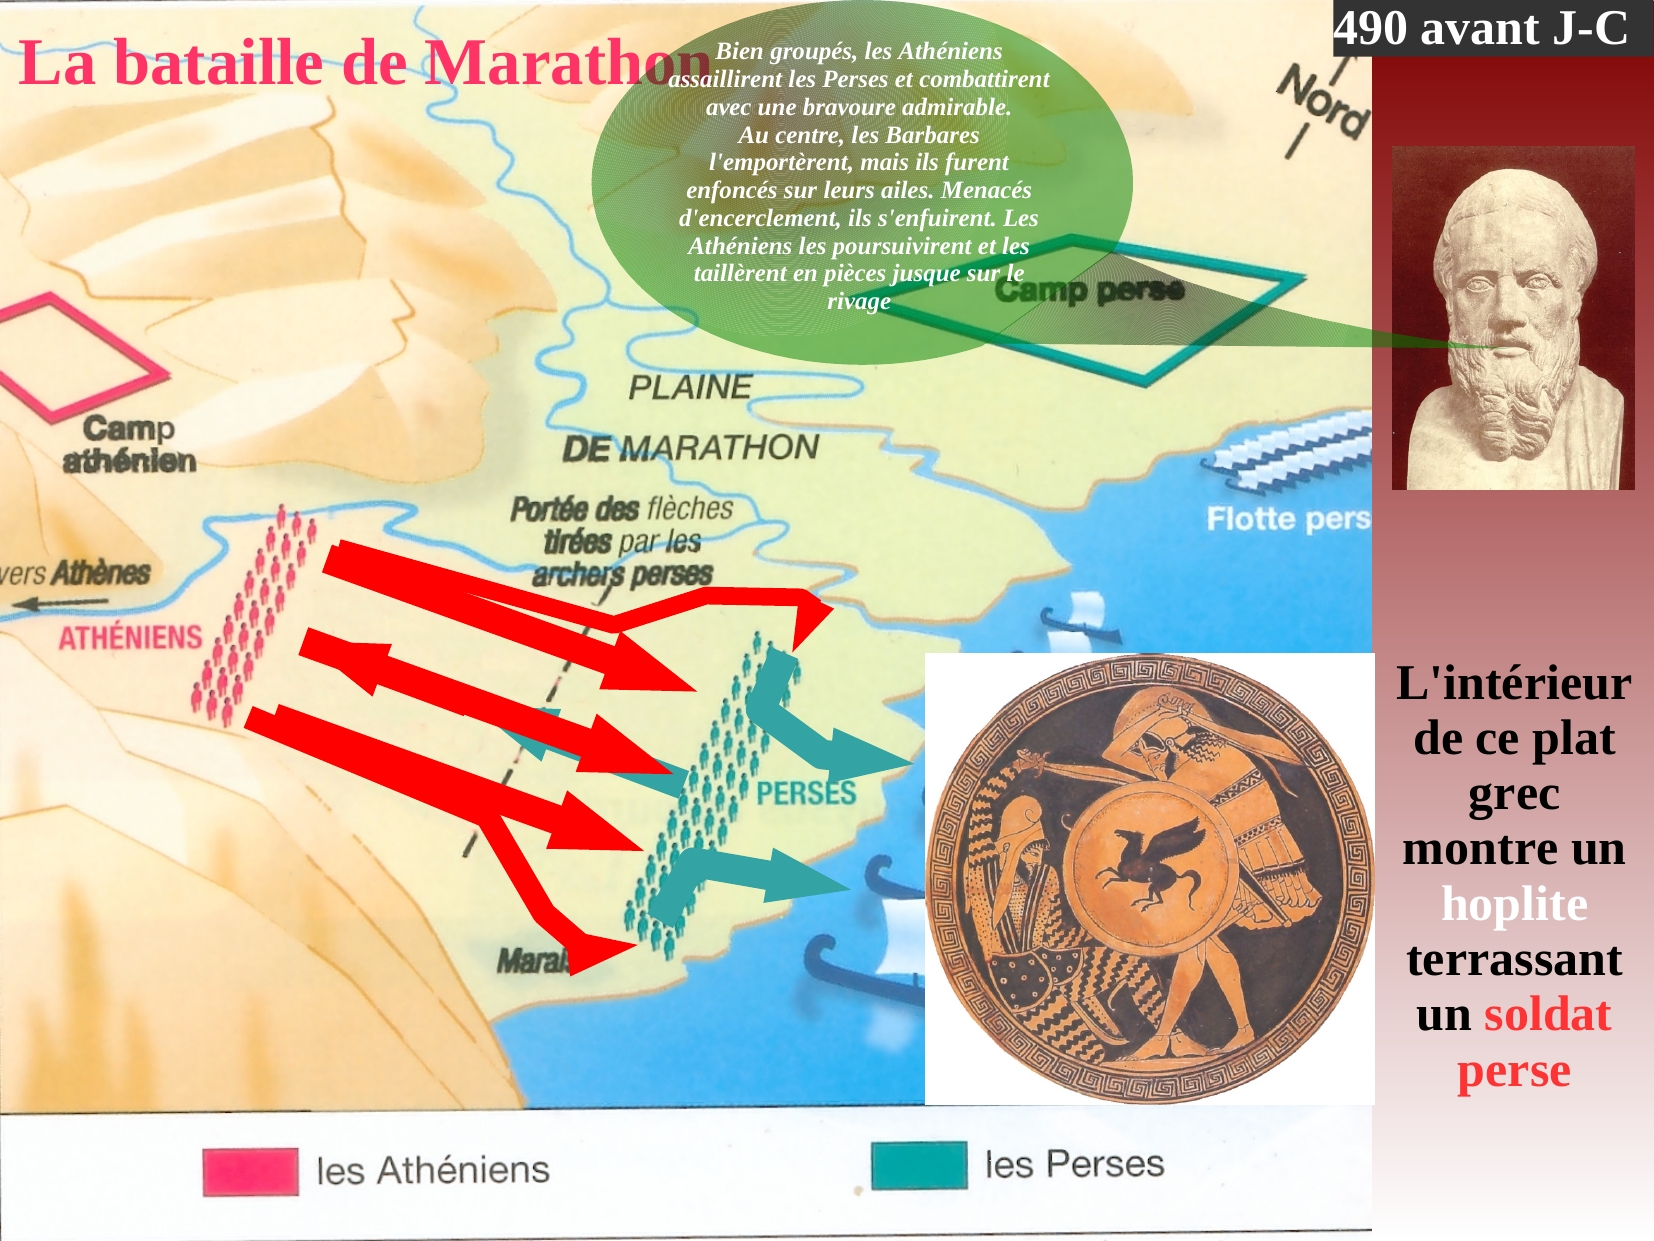

Bien groupés, les Athéniens assaillirent les Perses et combattirent avec une bravoure admirable.
Au centre, les Barbares l'emportèrent, mais ils furent enfoncés sur leurs ailes. Menacés d'encerclement, ils s'enfuirent. Les Athéniens les poursuivirent et les taillèrent en pièces jusque sur le rivage
490 avant J-C
La bataille de Marathon
L'intérieur de ce plat grec montre un hoplite terrassant un soldat perse